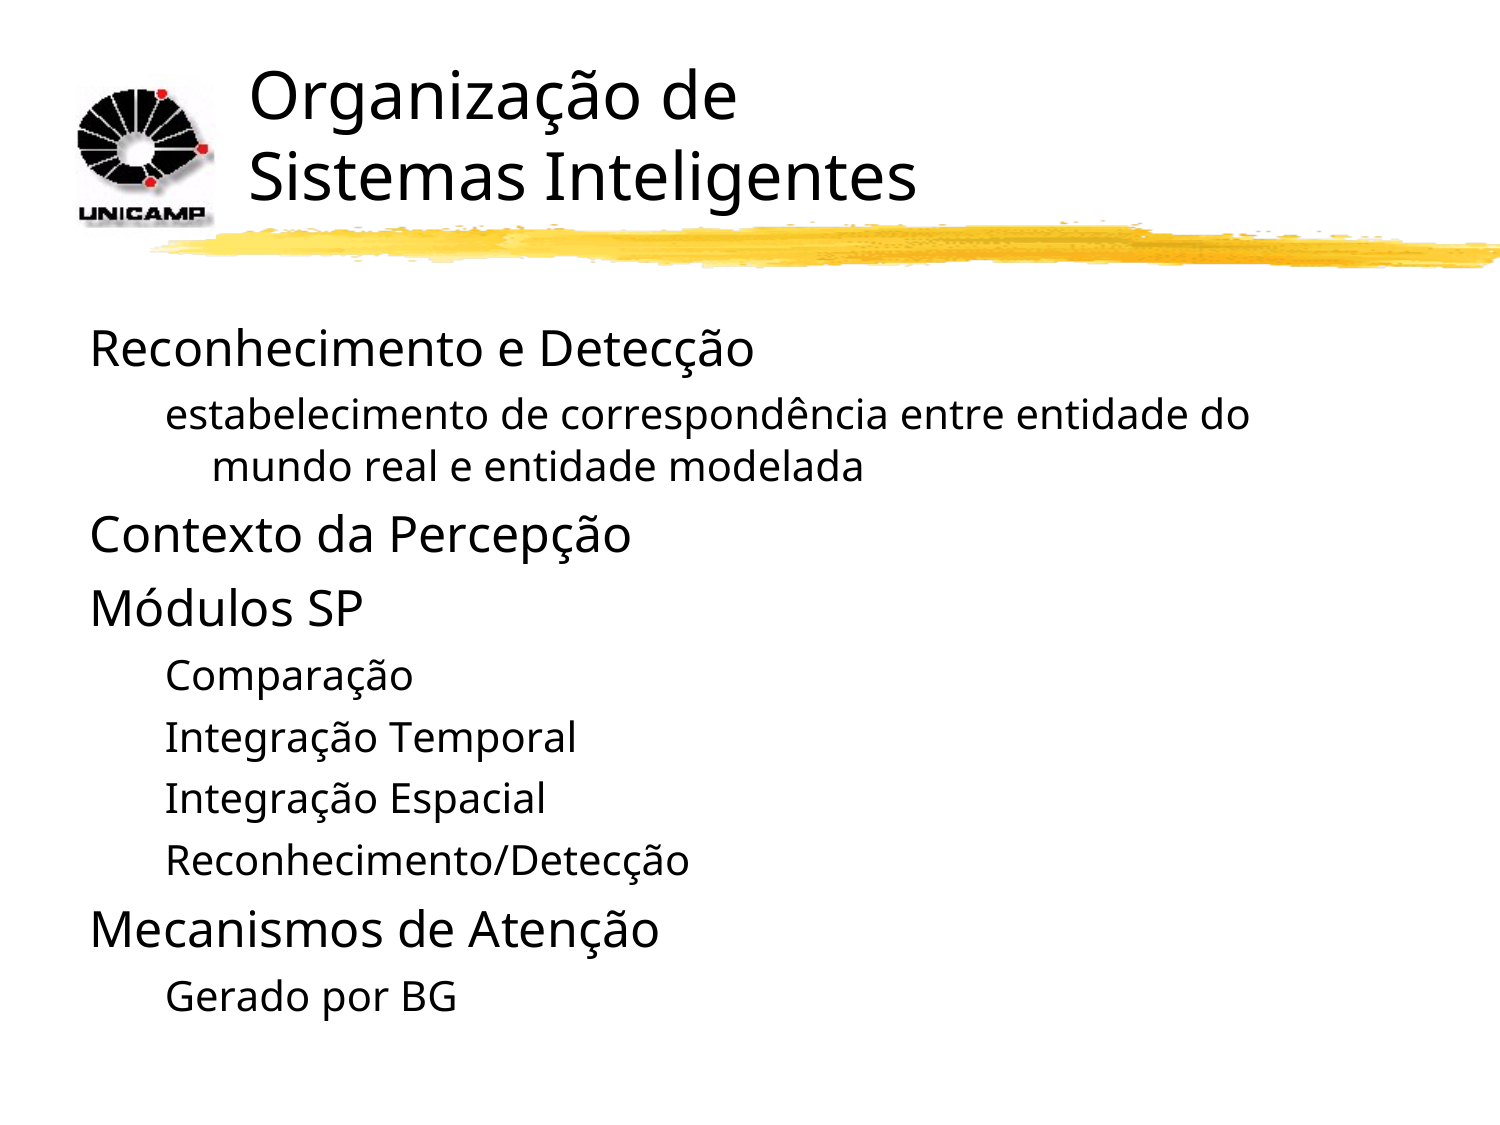

# Organização de Sistemas Inteligentes
Reconhecimento e Detecção
estabelecimento de correspondência entre entidade do mundo real e entidade modelada
Contexto da Percepção
Módulos SP
Comparação
Integração Temporal
Integração Espacial
Reconhecimento/Detecção
Mecanismos de Atenção
Gerado por BG